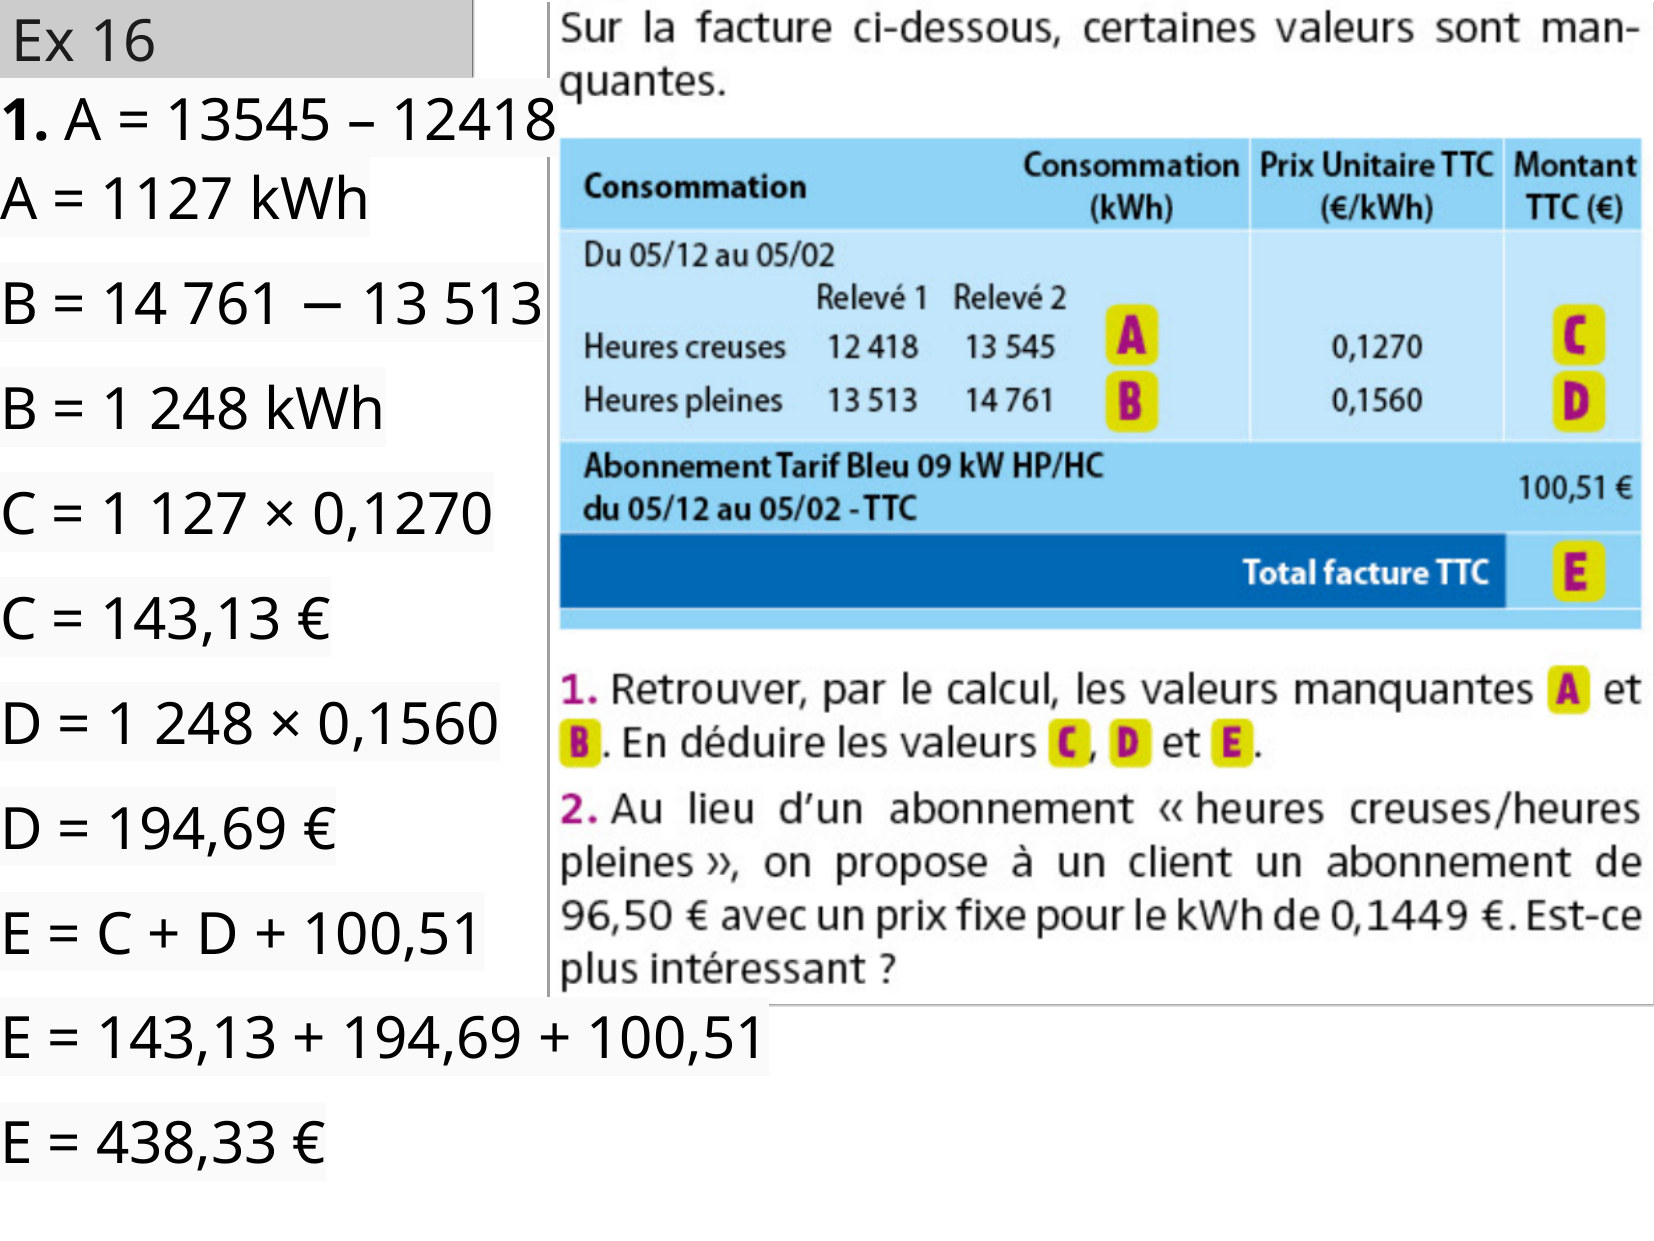

# Ex 16
1. A = 13545 – 12418
A = 1127 kWh
B = 14 761 − 13 513
B = 1 248 kWh
C = 1 127 × 0,1270
C = 143,13 €
D = 1 248 × 0,1560
D = 194,69 €
E = C + D + 100,51
E = 143,13 + 194,69 + 100,51
E = 438,33 €